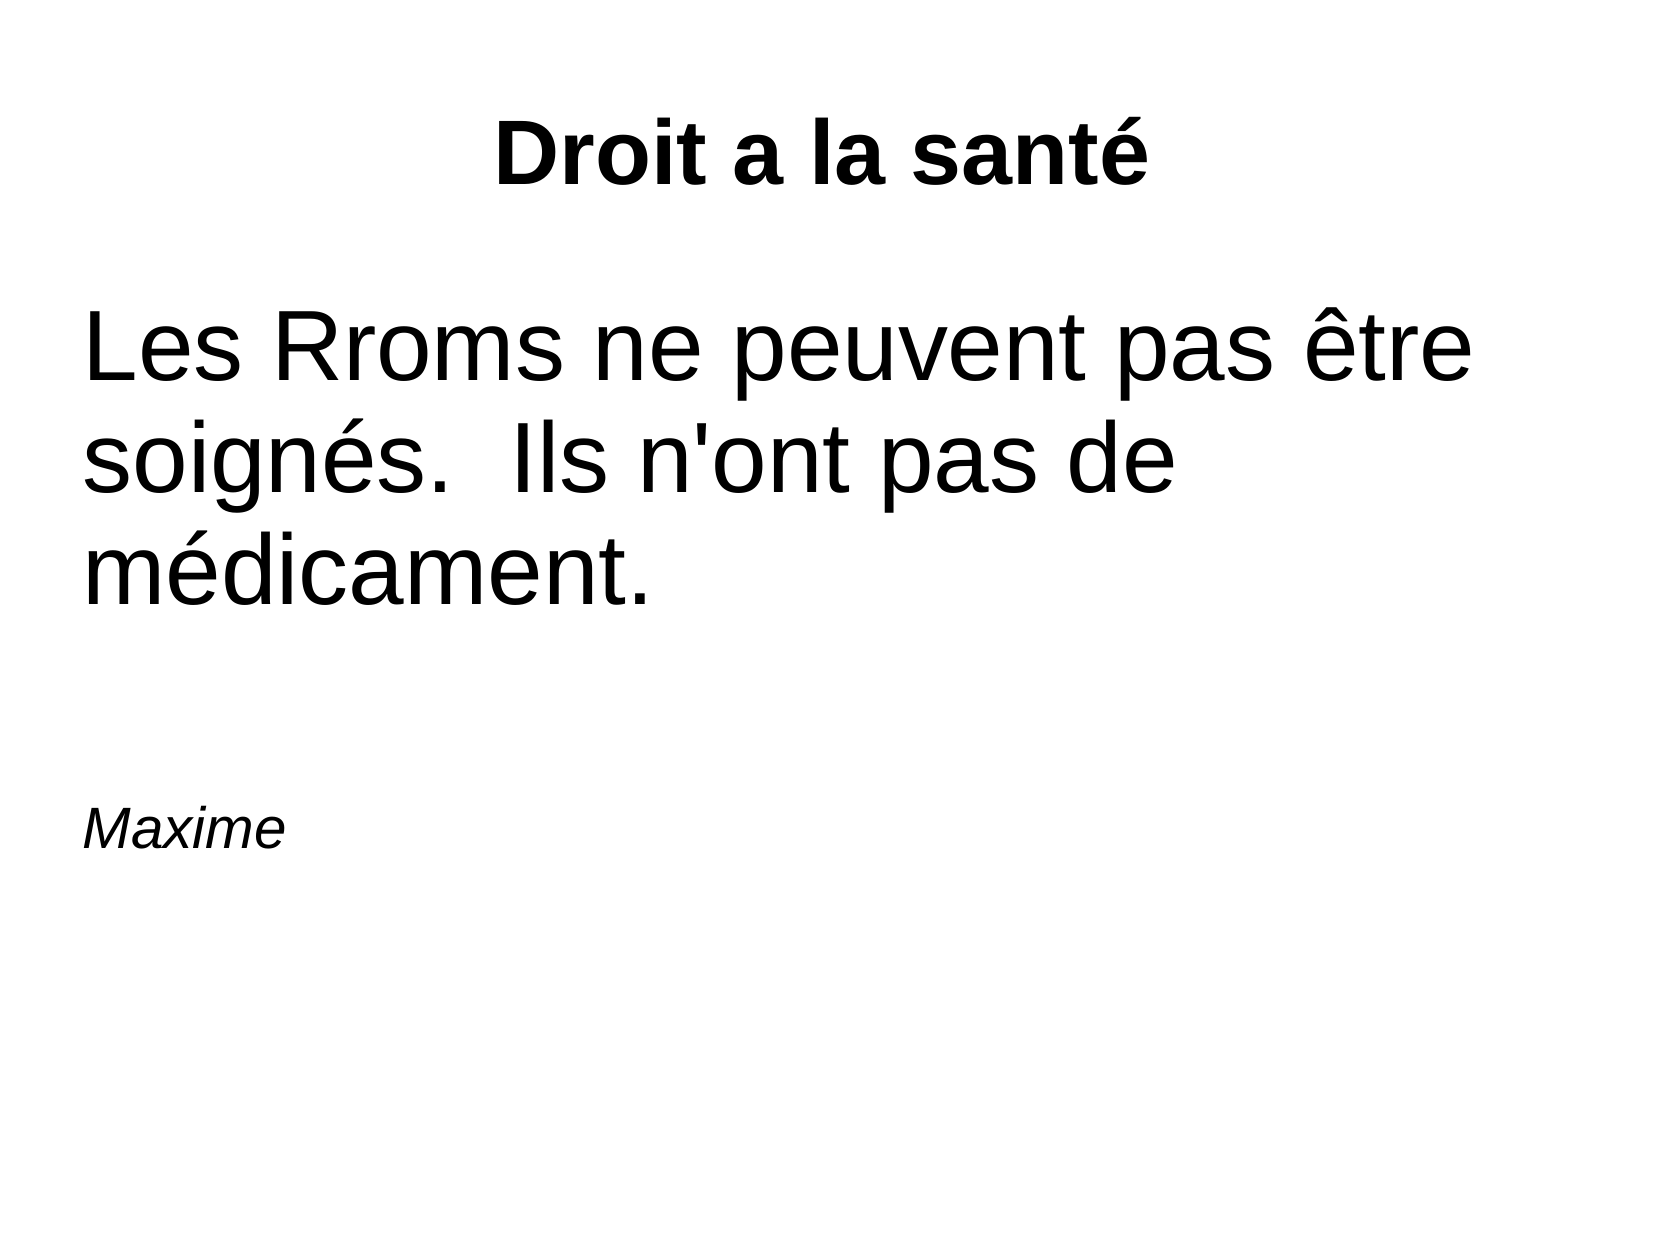

# Droit a la santé
Les Rroms ne peuvent pas être soignés. Ils n'ont pas de médicament.
Maxime